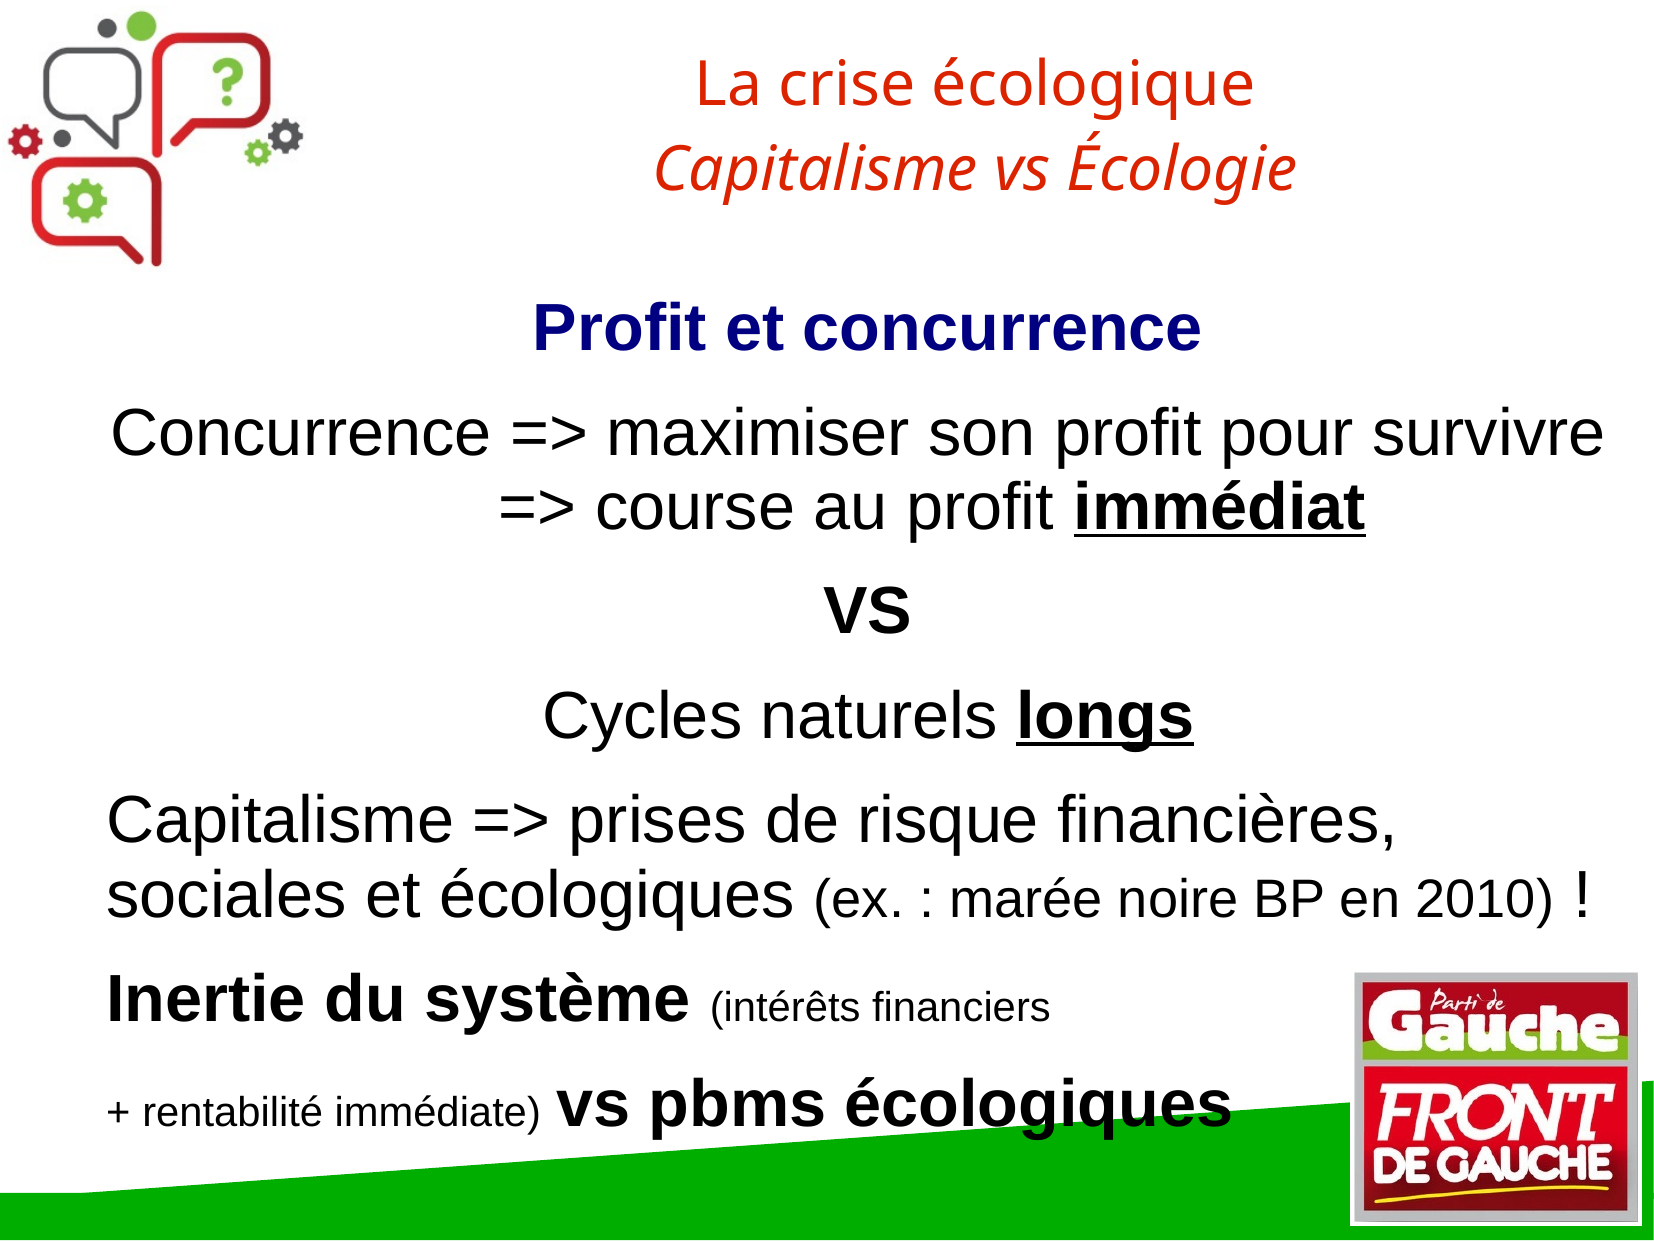

# La crise écologique Capitalisme vs Écologie
Profit et concurrence
Concurrence => maximiser son profit pour survivre => course au profit immédiat
VS
Cycles naturels longs
Capitalisme => prises de risque financières, sociales et écologiques (ex. : marée noire BP en 2010) !
Inertie du système (intérêts financiers
+ rentabilité immédiate) vs pbms écologiques